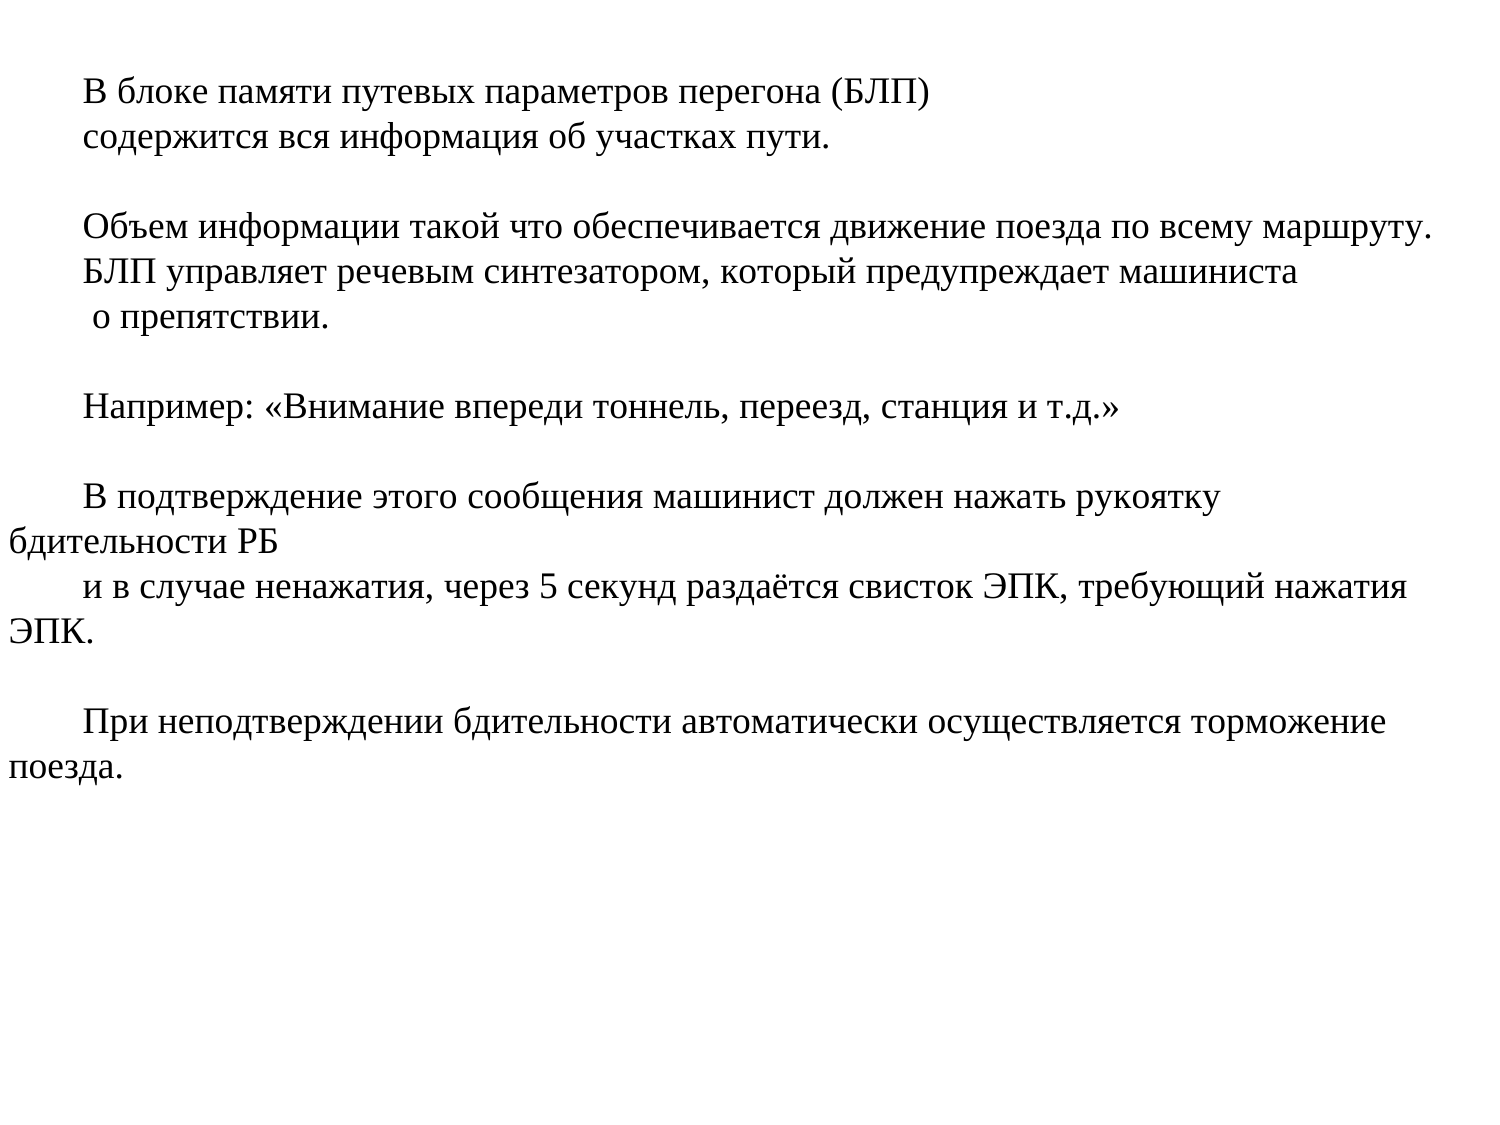

В блоке памяти путевых параметров перегона (БЛП)
содержится вся информация об участках пути.
Объем информации такой что обеспечивается движение поезда по всему маршруту.
БЛП управляет речевым синтезатором, который предупреждает машиниста
 о препятствии.
Например: «Внимание впереди тоннель, переезд, станция и т.д.»
В подтверждение этого сообщения машинист должен нажать рукоятку бдительности РБ
и в случае ненажатия, через 5 секунд раздаётся свисток ЭПК, требующий нажатия ЭПК.
При неподтверждении бдительности автоматически осуществляется торможение поезда.